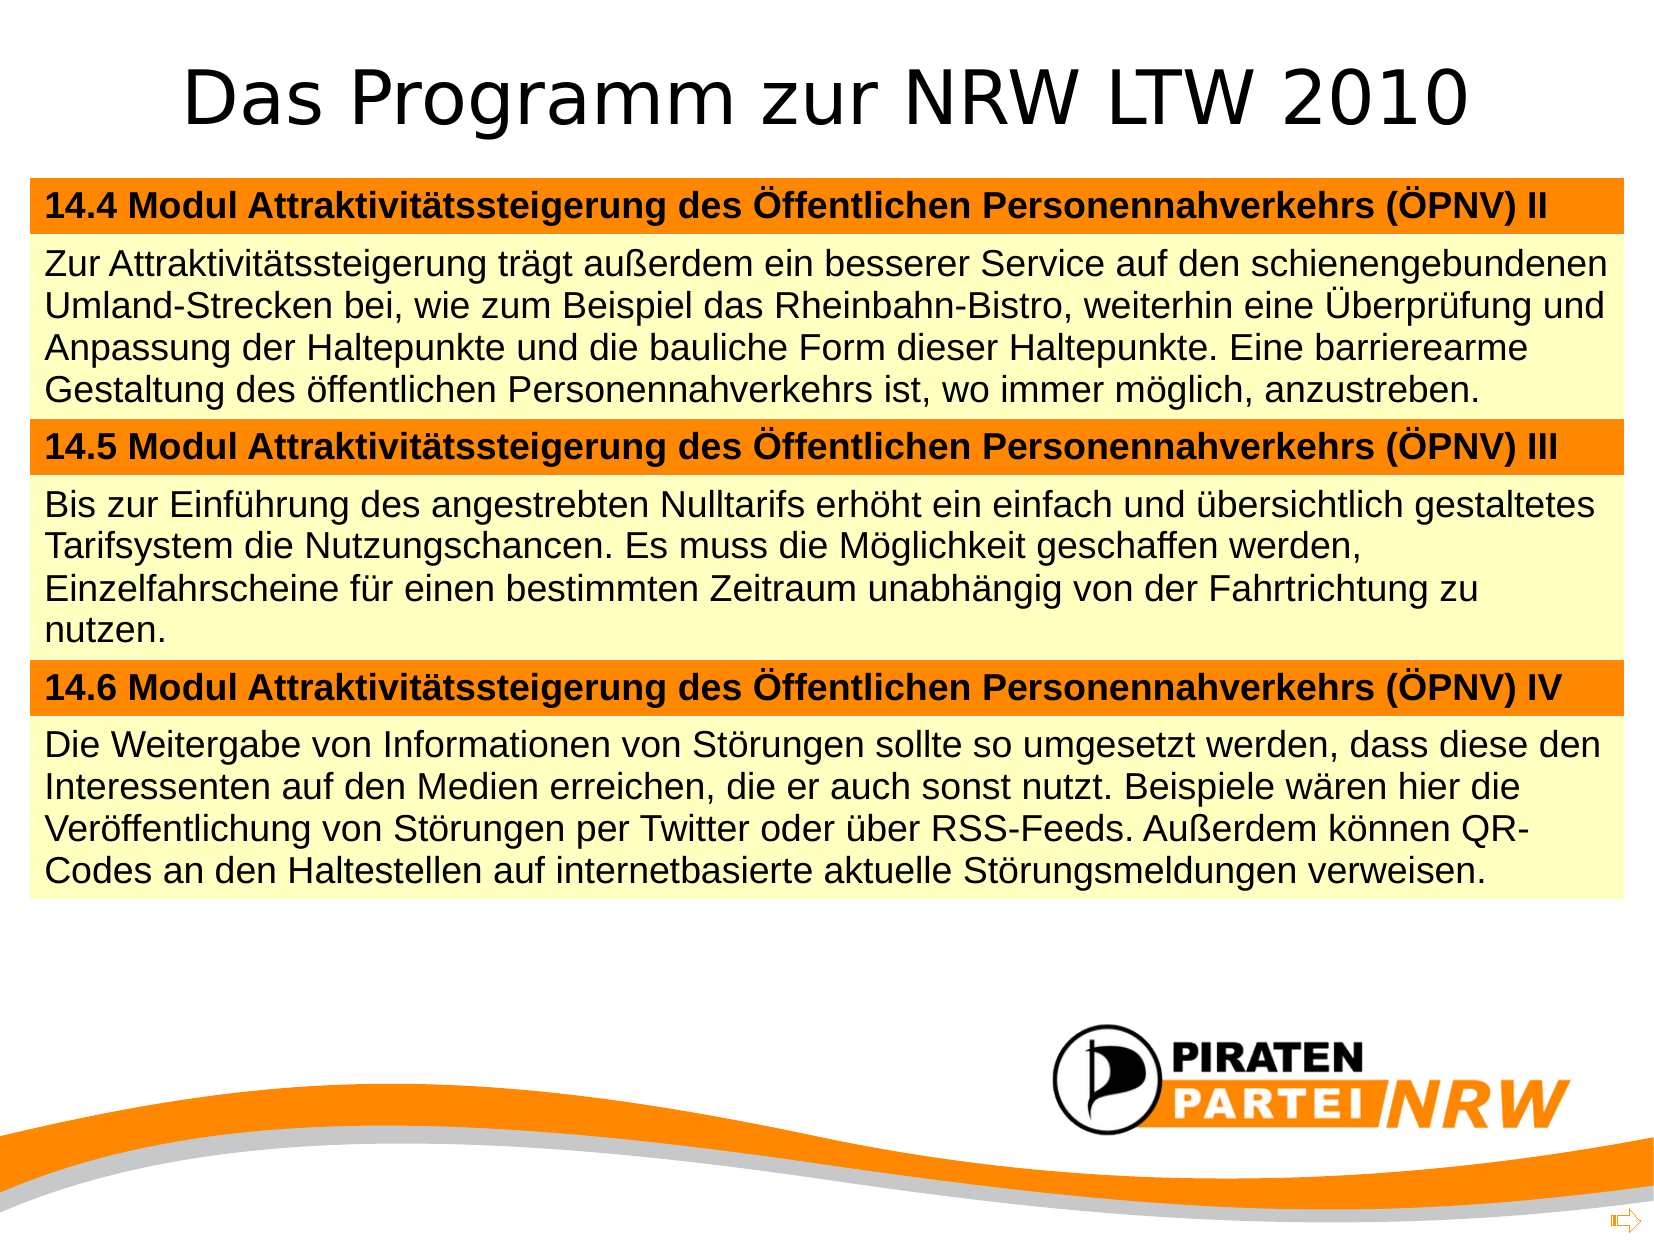

# Das Programm zur NRW LTW 2010
| 14.4 Modul Attraktivitätssteigerung des Öffentlichen Personennahverkehrs (ÖPNV) II |
| --- |
| Zur Attraktivitätssteigerung trägt außerdem ein besserer Service auf den schienengebundenen Umland-Strecken bei, wie zum Beispiel das Rheinbahn-Bistro, weiterhin eine Überprüfung und Anpassung der Haltepunkte und die bauliche Form dieser Haltepunkte. Eine barrierearme Gestaltung des öffentlichen Personennahverkehrs ist, wo immer möglich, anzustreben. |
| 14.5 Modul Attraktivitätssteigerung des Öffentlichen Personennahverkehrs (ÖPNV) III |
| Bis zur Einführung des angestrebten Nulltarifs erhöht ein einfach und übersichtlich gestaltetes Tarifsystem die Nutzungschancen. Es muss die Möglichkeit geschaffen werden, Einzelfahrscheine für einen bestimmten Zeitraum unabhängig von der Fahrtrichtung zu nutzen. |
| 14.6 Modul Attraktivitätssteigerung des Öffentlichen Personennahverkehrs (ÖPNV) IV |
| Die Weitergabe von Informationen von Störungen sollte so umgesetzt werden, dass diese den Interessenten auf den Medien erreichen, die er auch sonst nutzt. Beispiele wären hier die Veröffentlichung von Störungen per Twitter oder über RSS-Feeds. Außerdem können QR-Codes an den Haltestellen auf internetbasierte aktuelle Störungsmeldungen verweisen. |